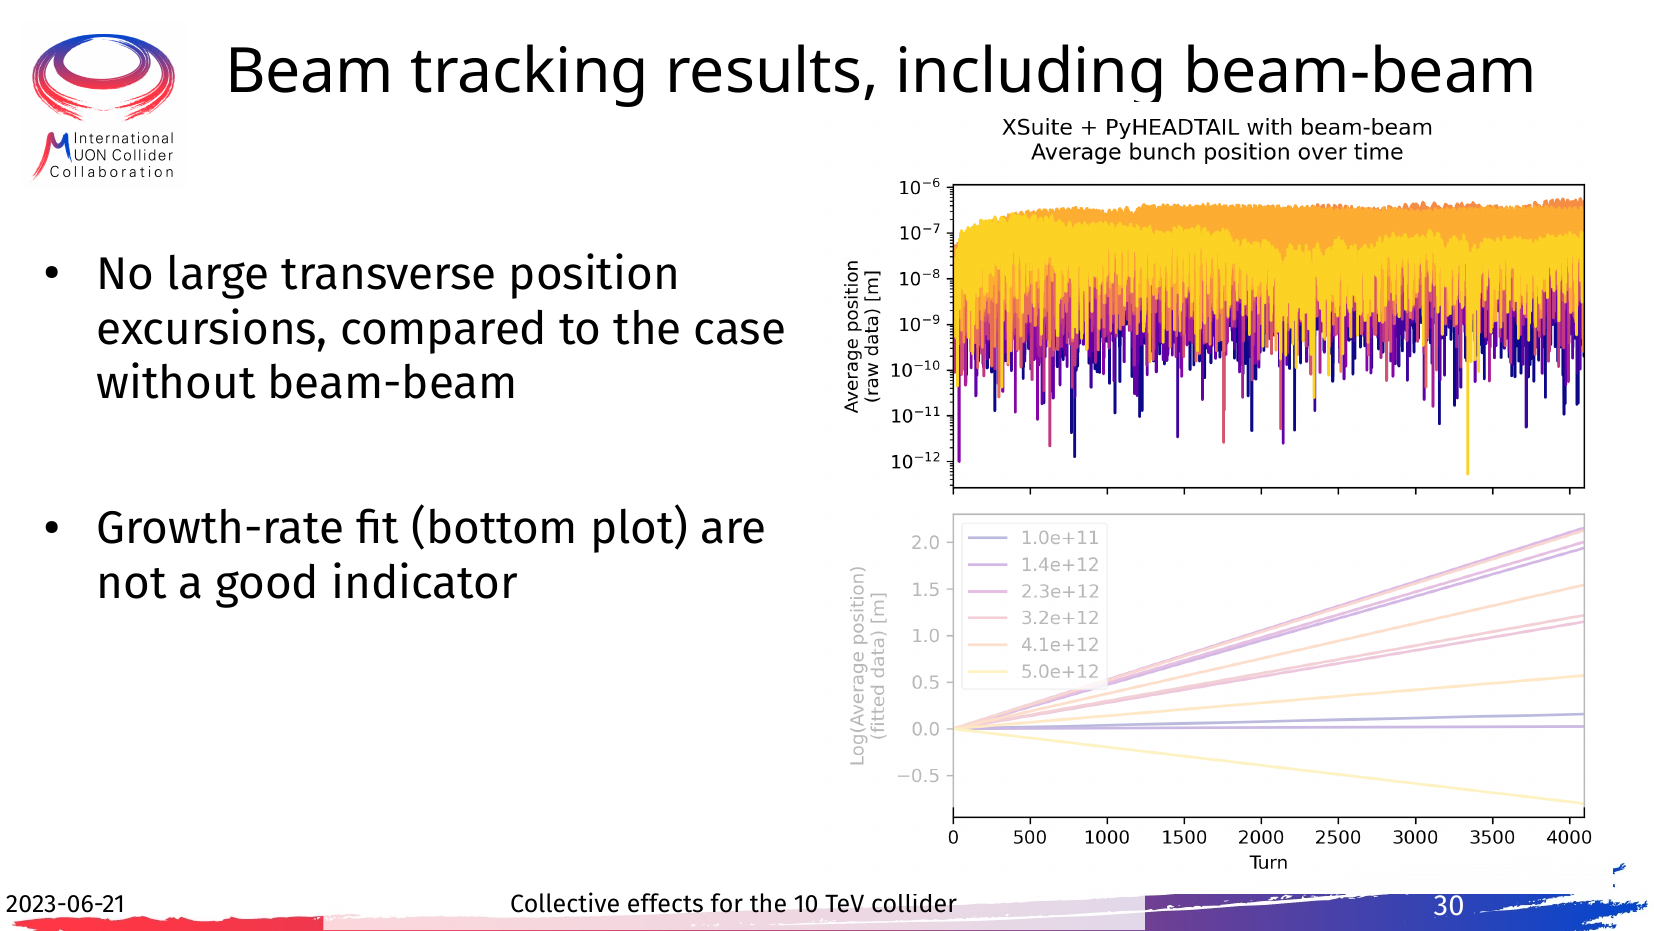

Beam tracking results, including beam-beam
# No large transverse position excursions, compared to the case without beam-beam
Growth-rate fit (bottom plot) are not a good indicator
2023-06-21
Collective effects for the 10 TeV collider
30